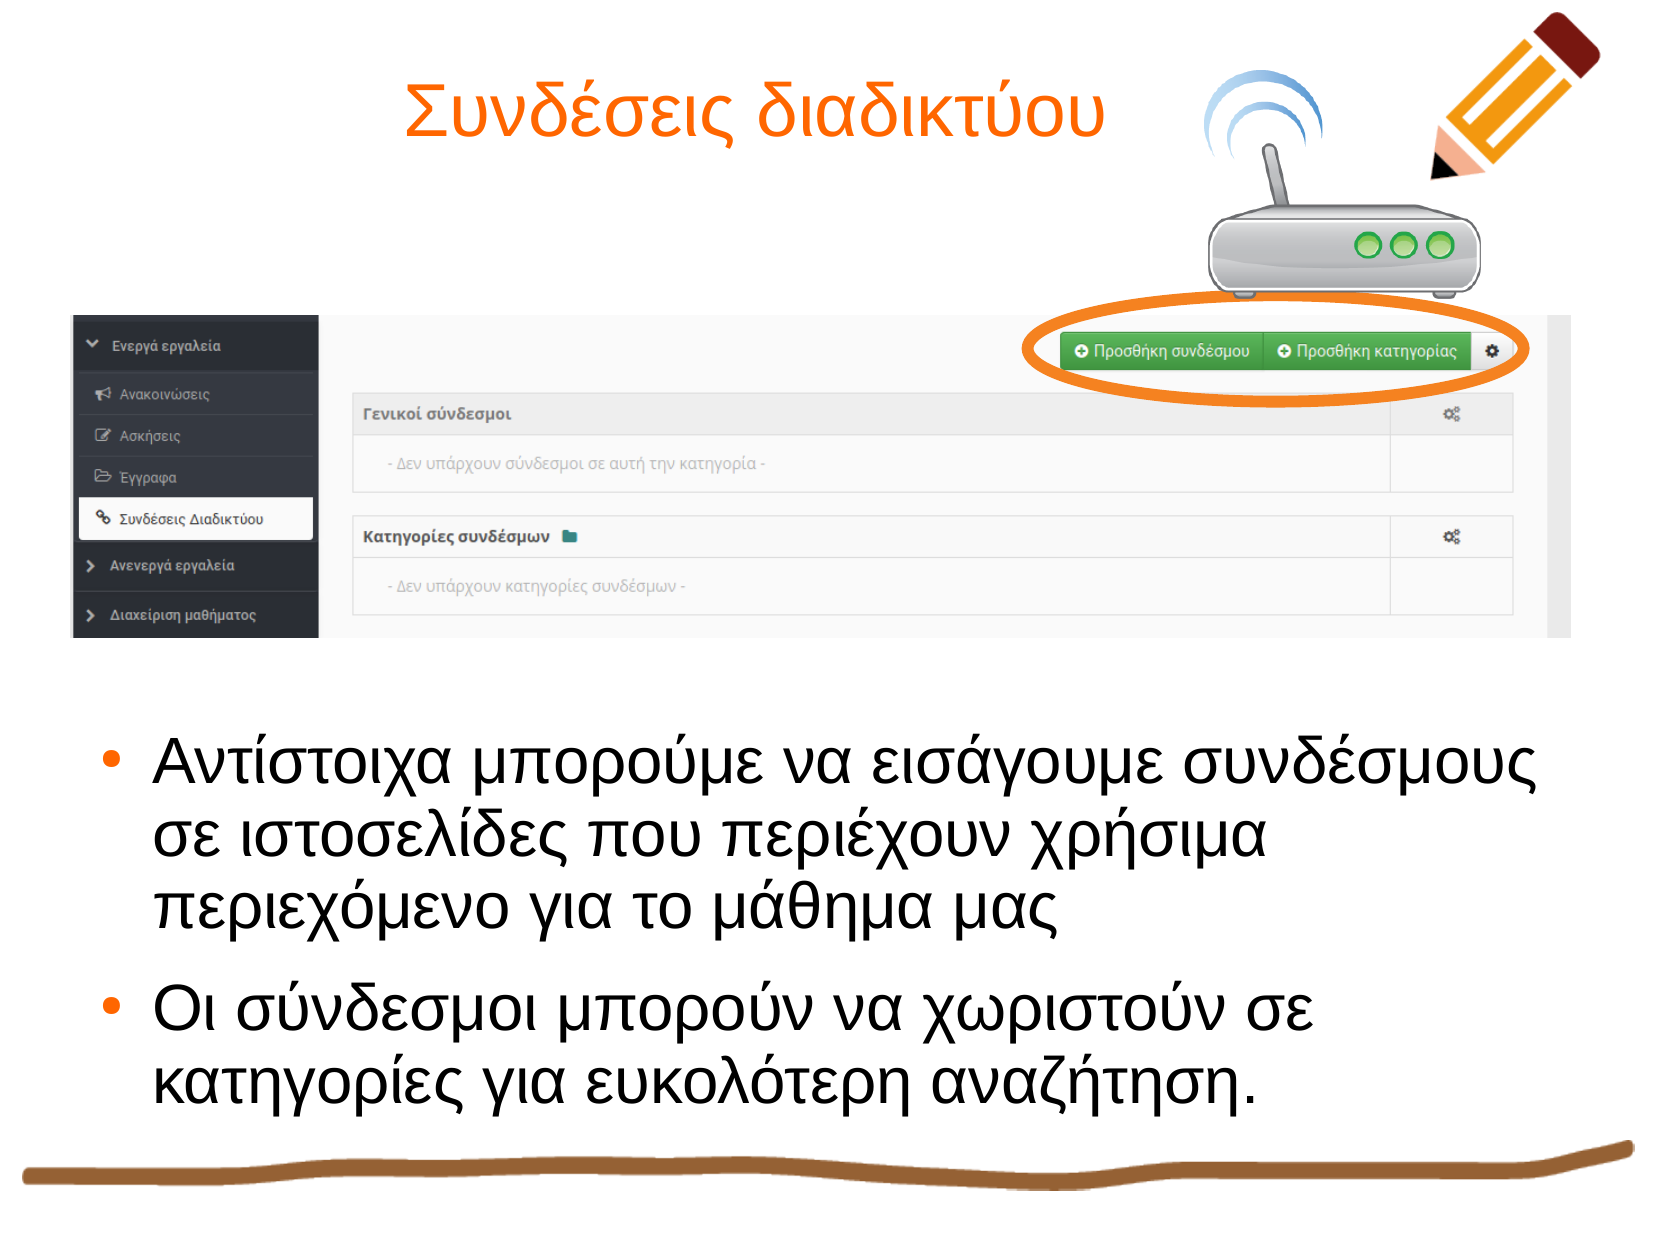

# Συνδέσεις διαδικτύου
Αντίστοιχα μπορούμε να εισάγουμε συνδέσμους σε ιστοσελίδες που περιέχουν χρήσιμα περιεχόμενο για το μάθημα μας
Οι σύνδεσμοι μπορούν να χωριστούν σε κατηγορίες για ευκολότερη αναζήτηση.